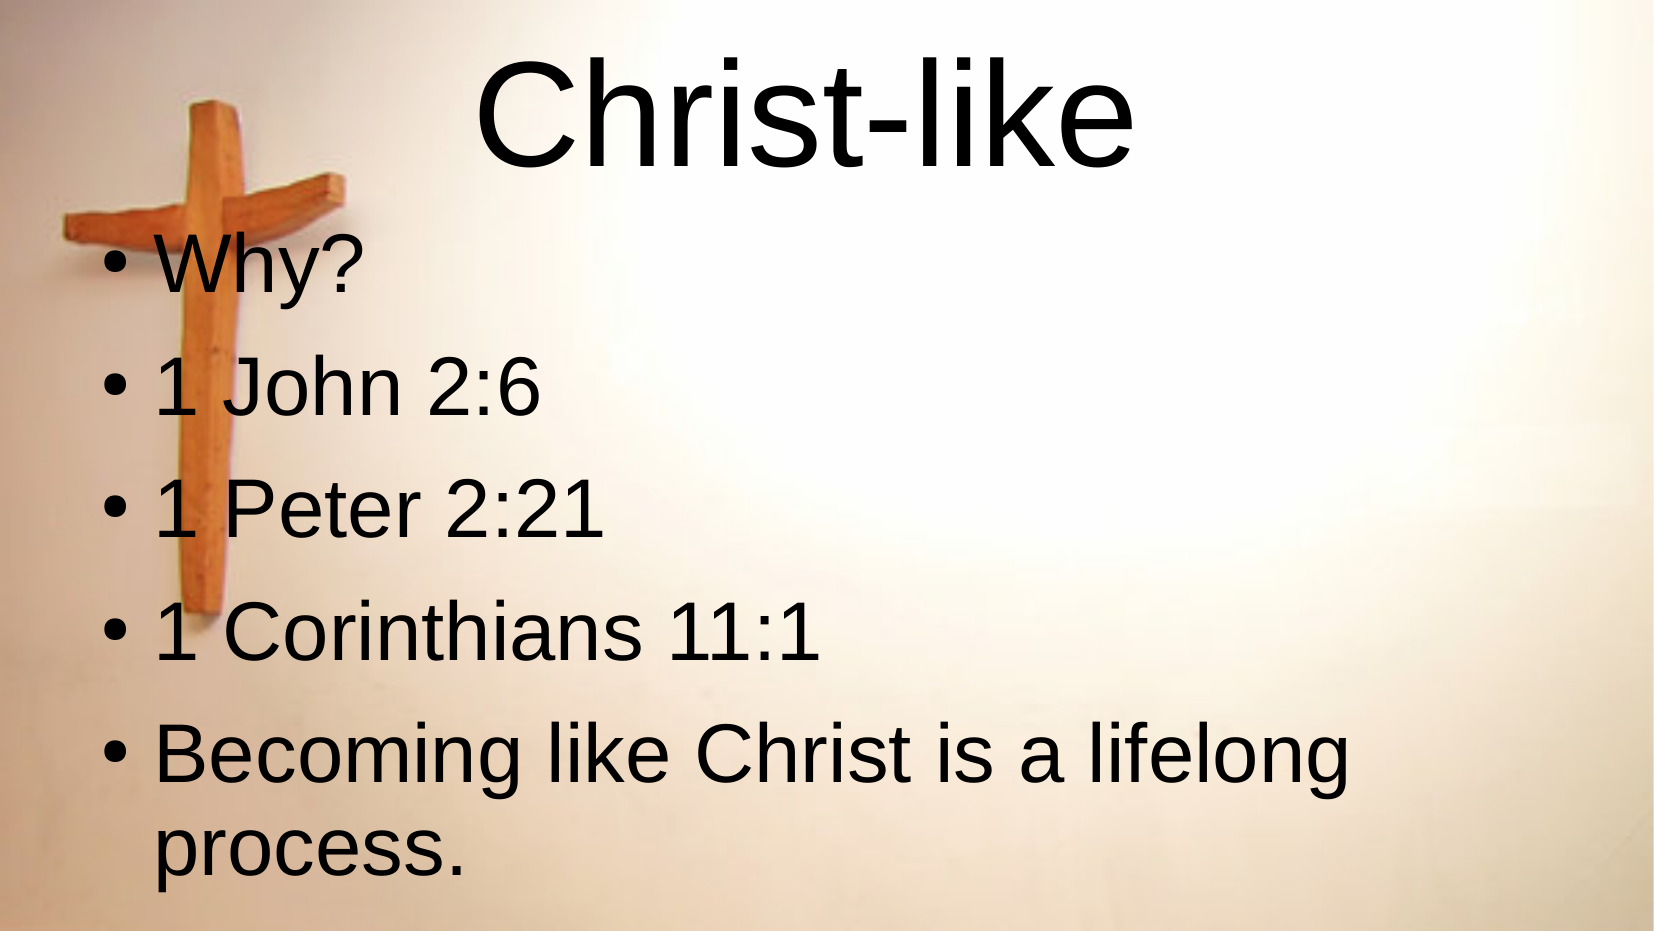

# Christ-like
Why?
1 John 2:6
1 Peter 2:21
1 Corinthians 11:1
Becoming like Christ is a lifelong process.